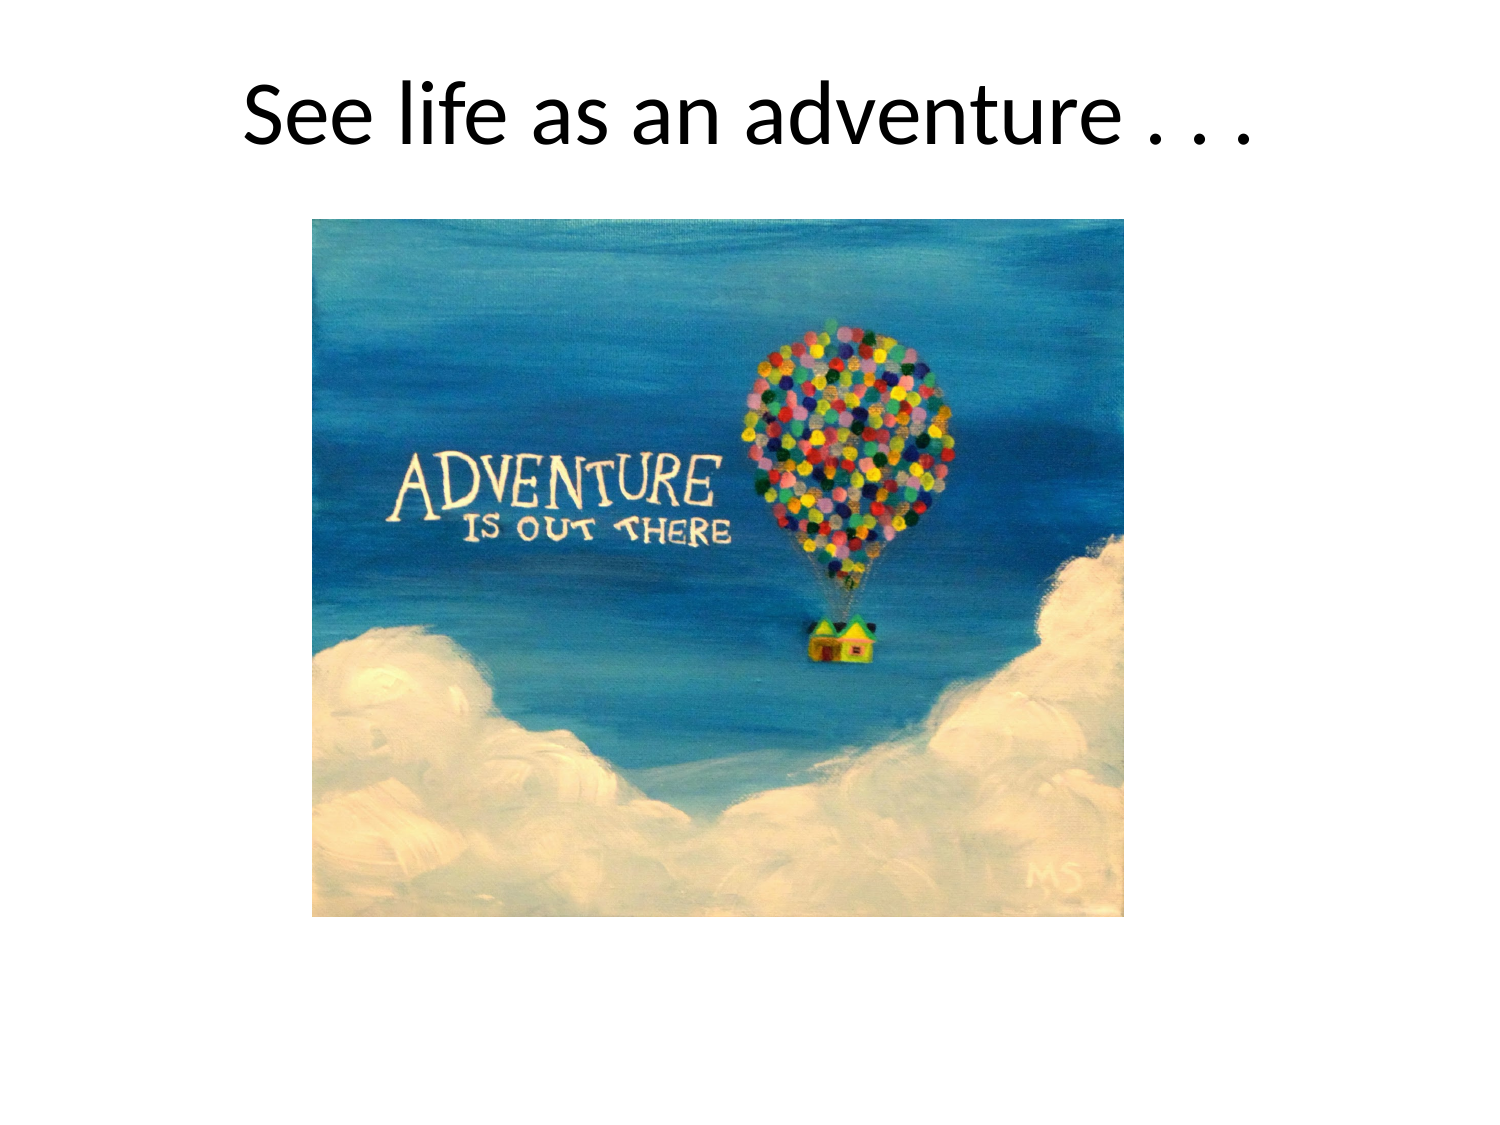

# See life as an adventure . . .